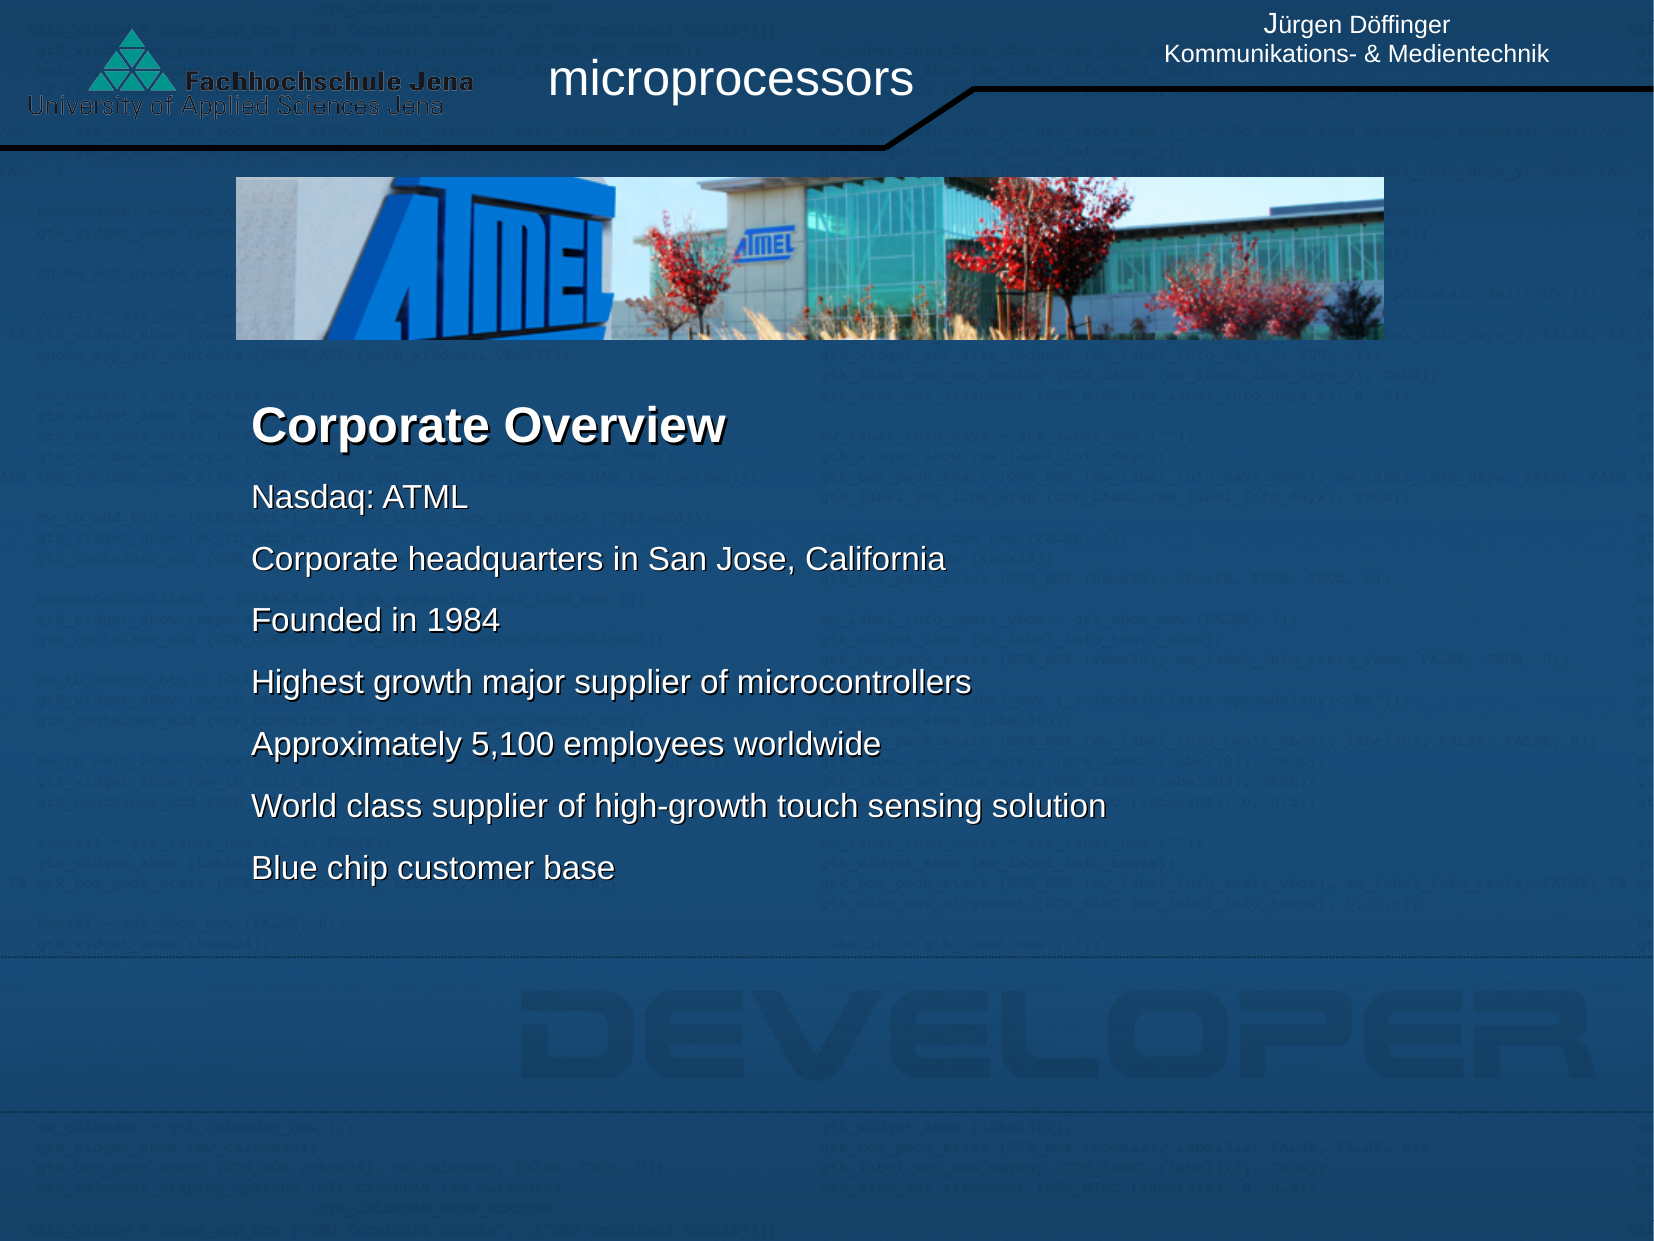

Jürgen Döffinger
Kommunikations- & Medientechnik
microprocessors
Corporate Overview
Nasdaq: ATML
Corporate headquarters in San Jose, California
Founded in 1984
Highest growth major supplier of microcontrollers
Approximately 5,100 employees worldwide
World class supplier of high-growth touch sensing solution
Blue chip customer base